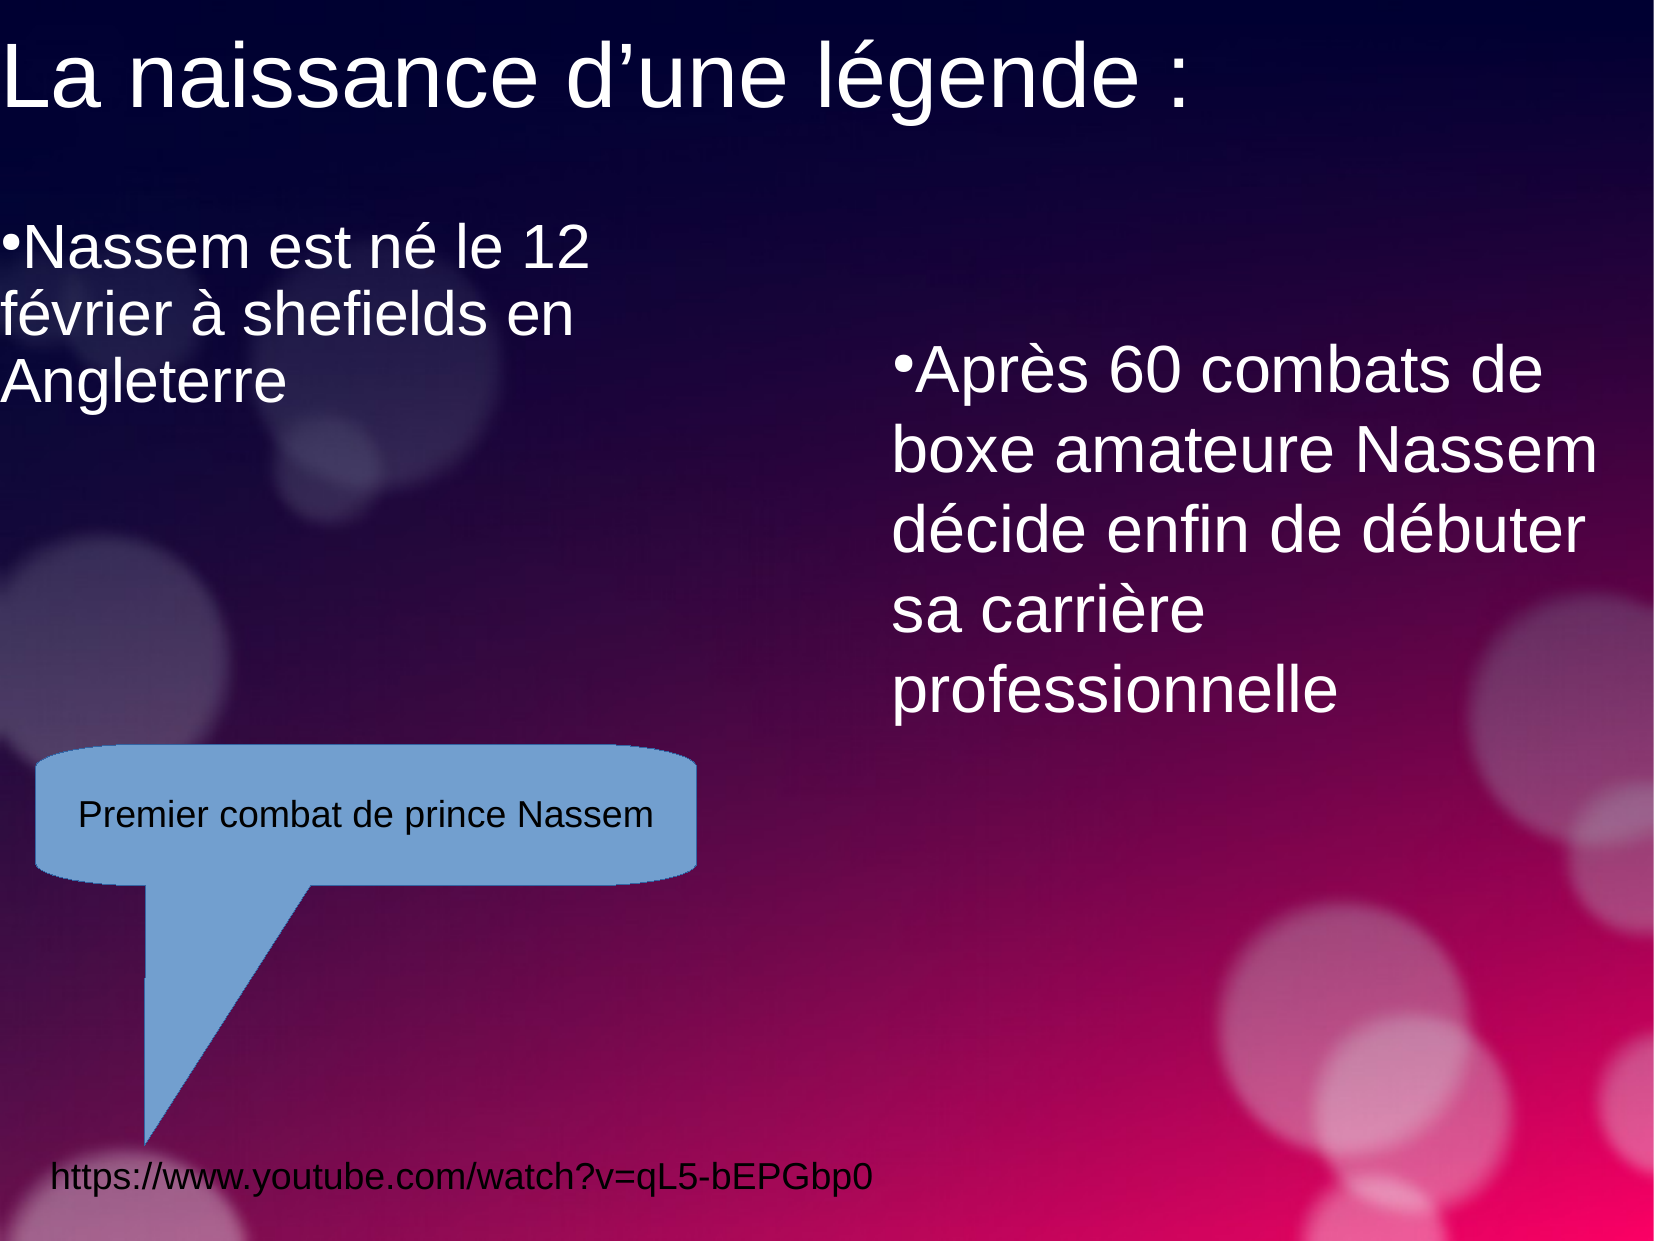

# La naissance d’une légende :
Nassem est né le 12 février à shefields en Angleterre
Après 60 combats de boxe amateure Nassem décide enfin de débuter sa carrière professionnelle
Premier combat de prince Nassem
https://www.youtube.com/watch?v=qL5-bEPGbp0